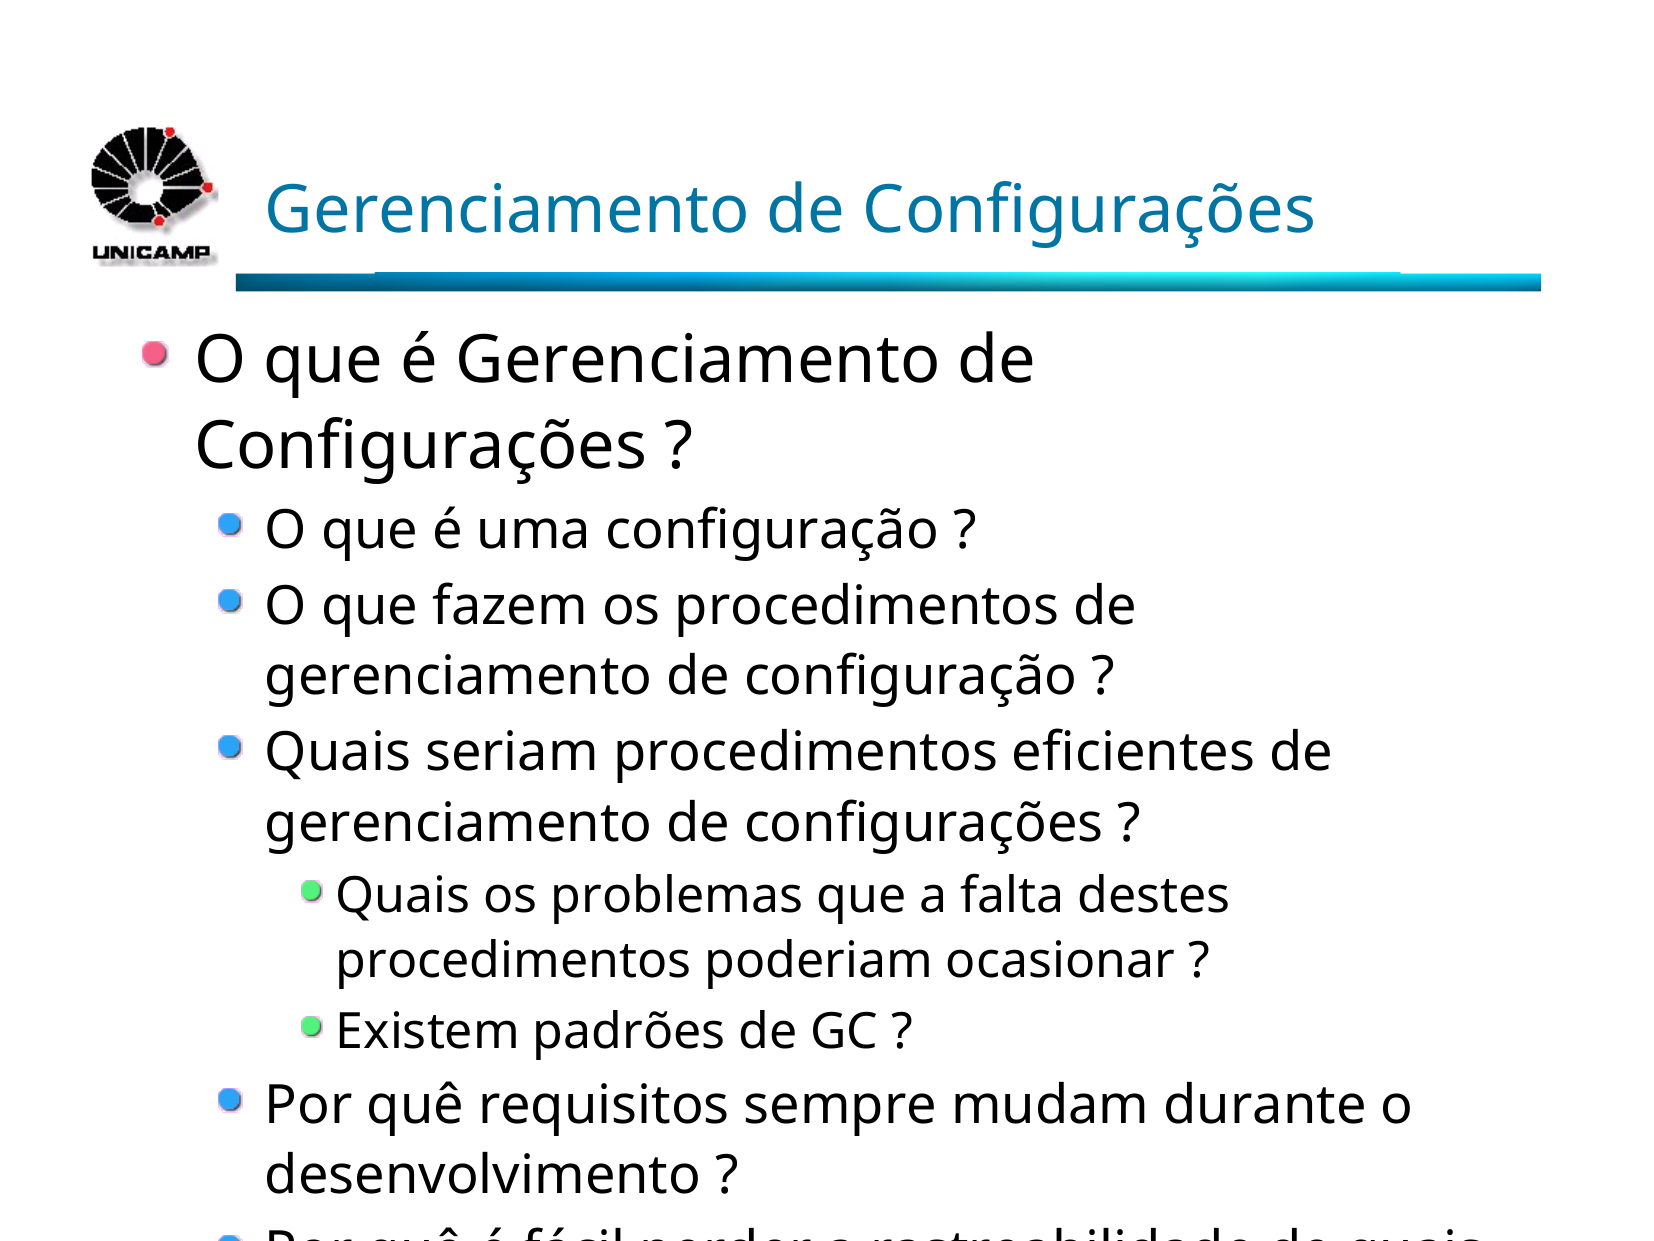

# Gerenciamento de Configurações
O que é Gerenciamento de Configurações ?
O que é uma configuração ?
O que fazem os procedimentos de gerenciamento de configuração ?
Quais seriam procedimentos eficientes de gerenciamento de configurações ?
Quais os problemas que a falta destes procedimentos poderiam ocasionar ?
Existem padrões de GC ?
Por quê requisitos sempre mudam durante o desenvolvimento ?
Por quê é fácil perder a rastreabilidade de quais mudanças foram incorporadas ?